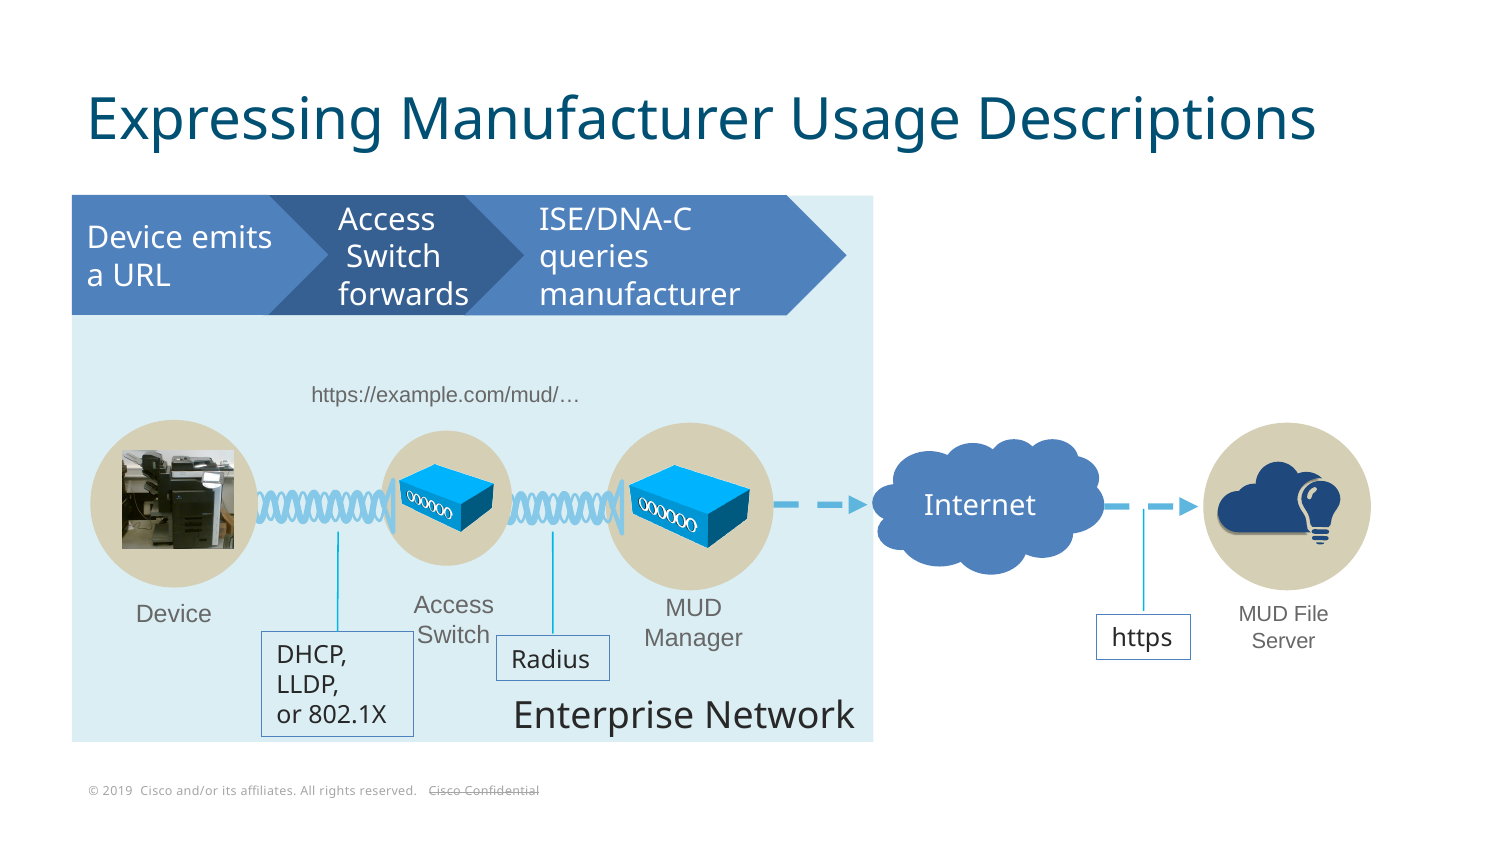

Expressing Manufacturer Usage Descriptions
Device emits
a URL
Access
 Switch
forwards
ISE/DNA-C
queries
manufacturer
https://example.com/mud/…
Internet
Access Switch
MUD Manager
Device
MUD File Server
https
DHCP,
LLDP,
or 802.1X
Radius
Enterprise Network